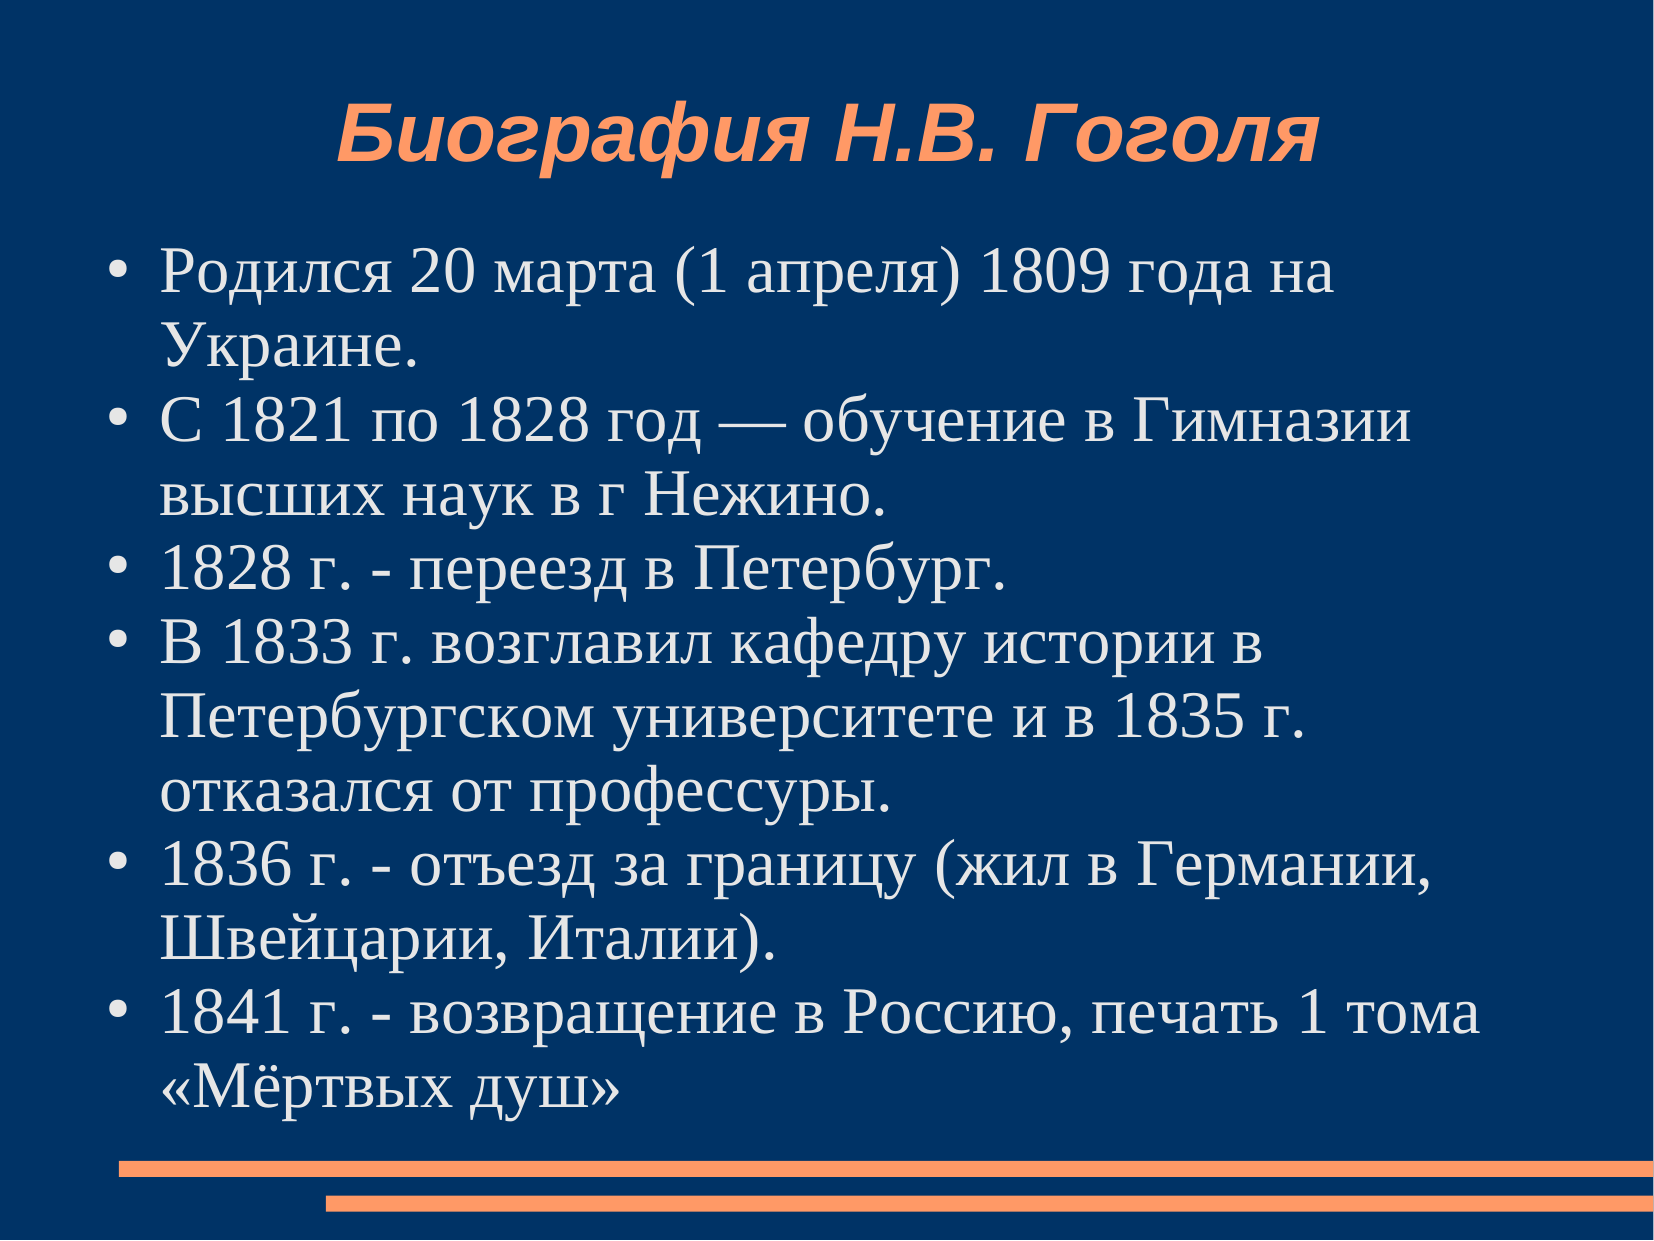

# Биография Н.В. Гоголя
Родился 20 марта (1 апреля) 1809 года на Украине.
С 1821 по 1828 год — обучение в Гимназии высших наук в г Нежино.
1828 г. - переезд в Петербург.
В 1833 г. возглавил кафедру истории в Петербургском университете и в 1835 г. отказался от профессуры.
1836 г. - отъезд за границу (жил в Германии, Швейцарии, Италии).
1841 г. - возвращение в Россию, печать 1 тома «Мёртвых душ»